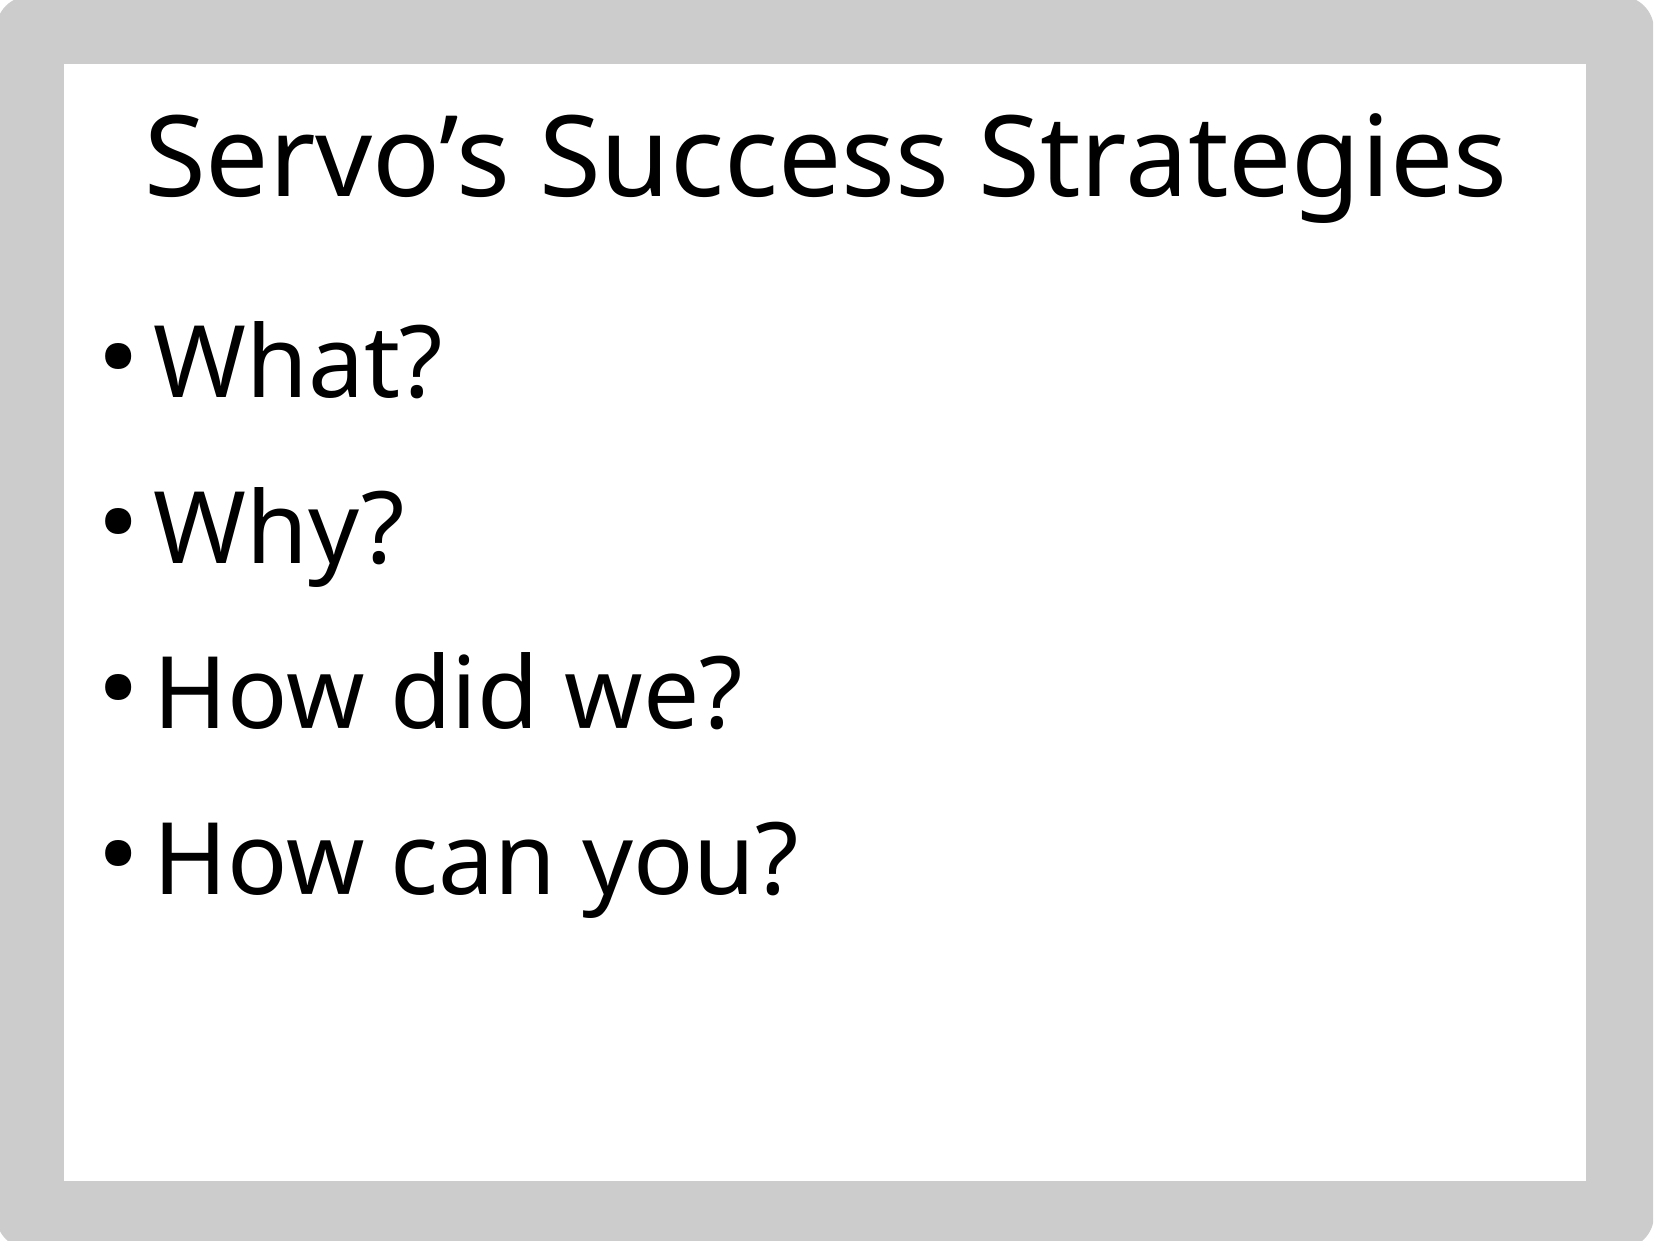

# Servo’s Success Strategies
What?
Why?
How did we?
How can you?